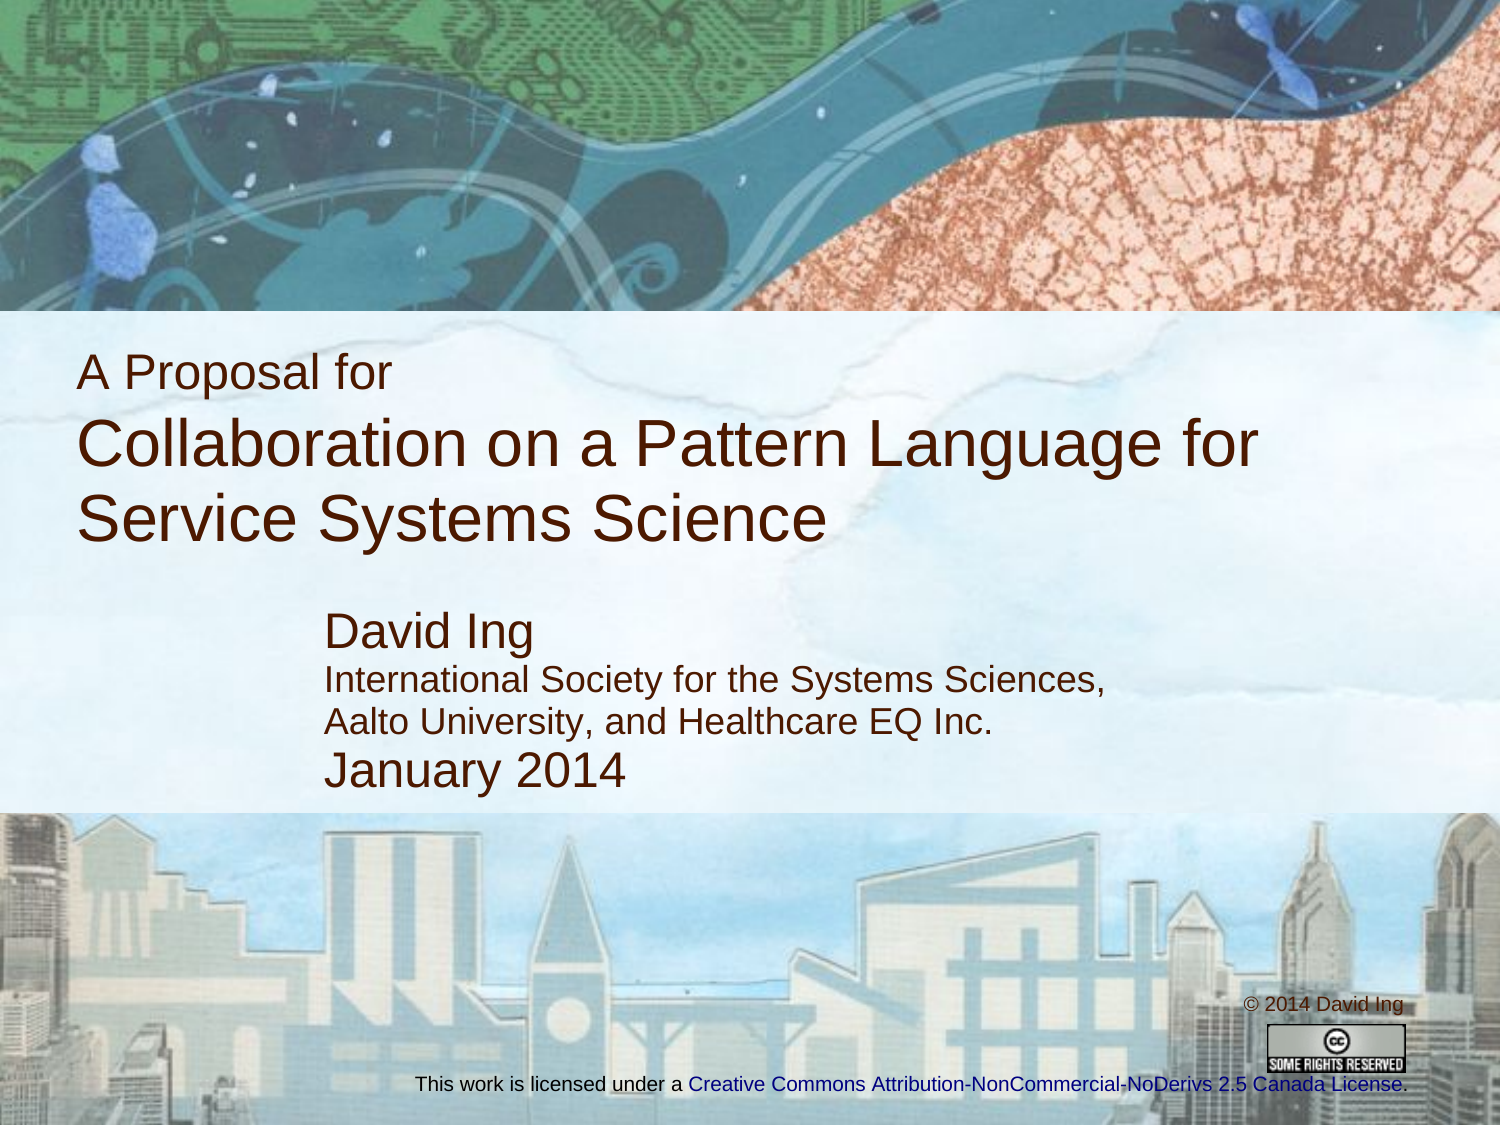

# A Proposal for Collaboration on a Pattern Language for Service Systems Science
David Ing
International Society for the Systems Sciences,
Aalto University, and Healthcare EQ Inc.
January 2014
1
Collaboration on a Pattern Language for Service Systems
January 2014